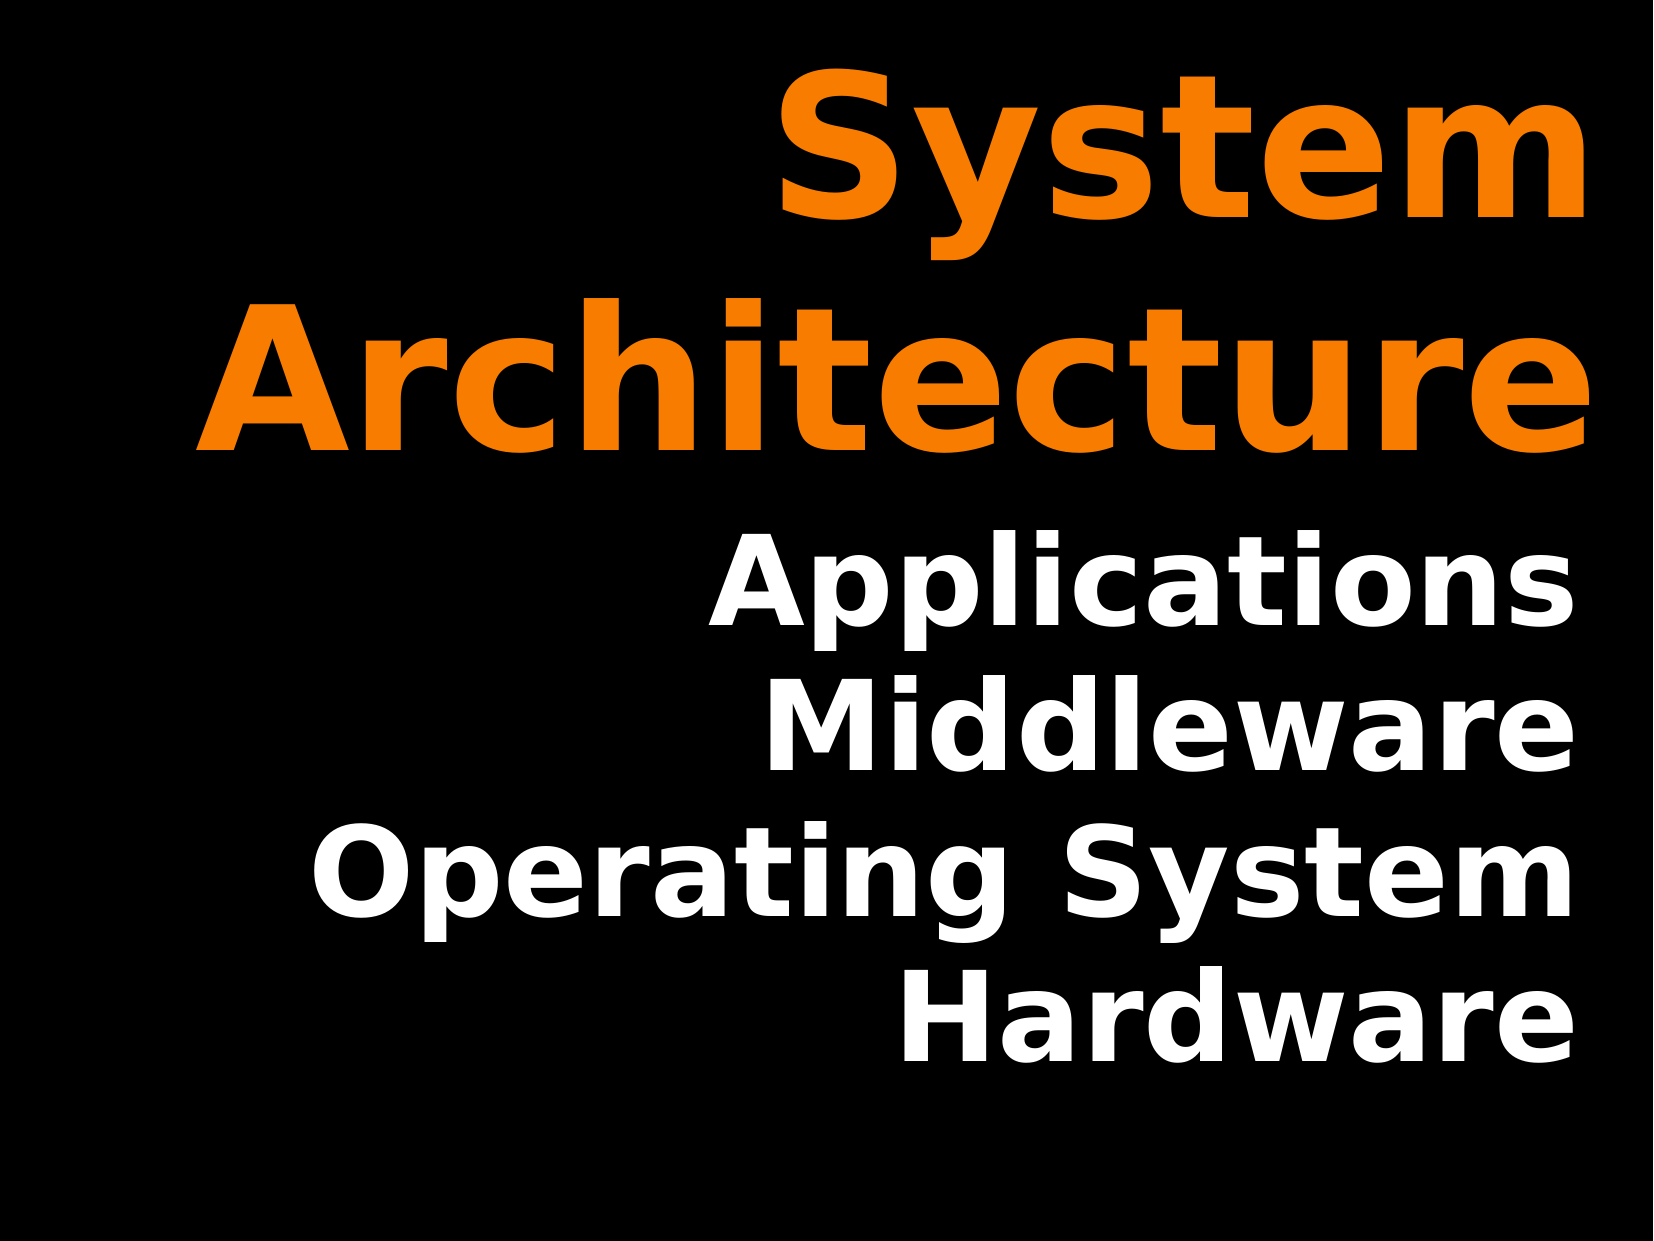

System Architecture
Applications
Middleware
Operating System
Hardware